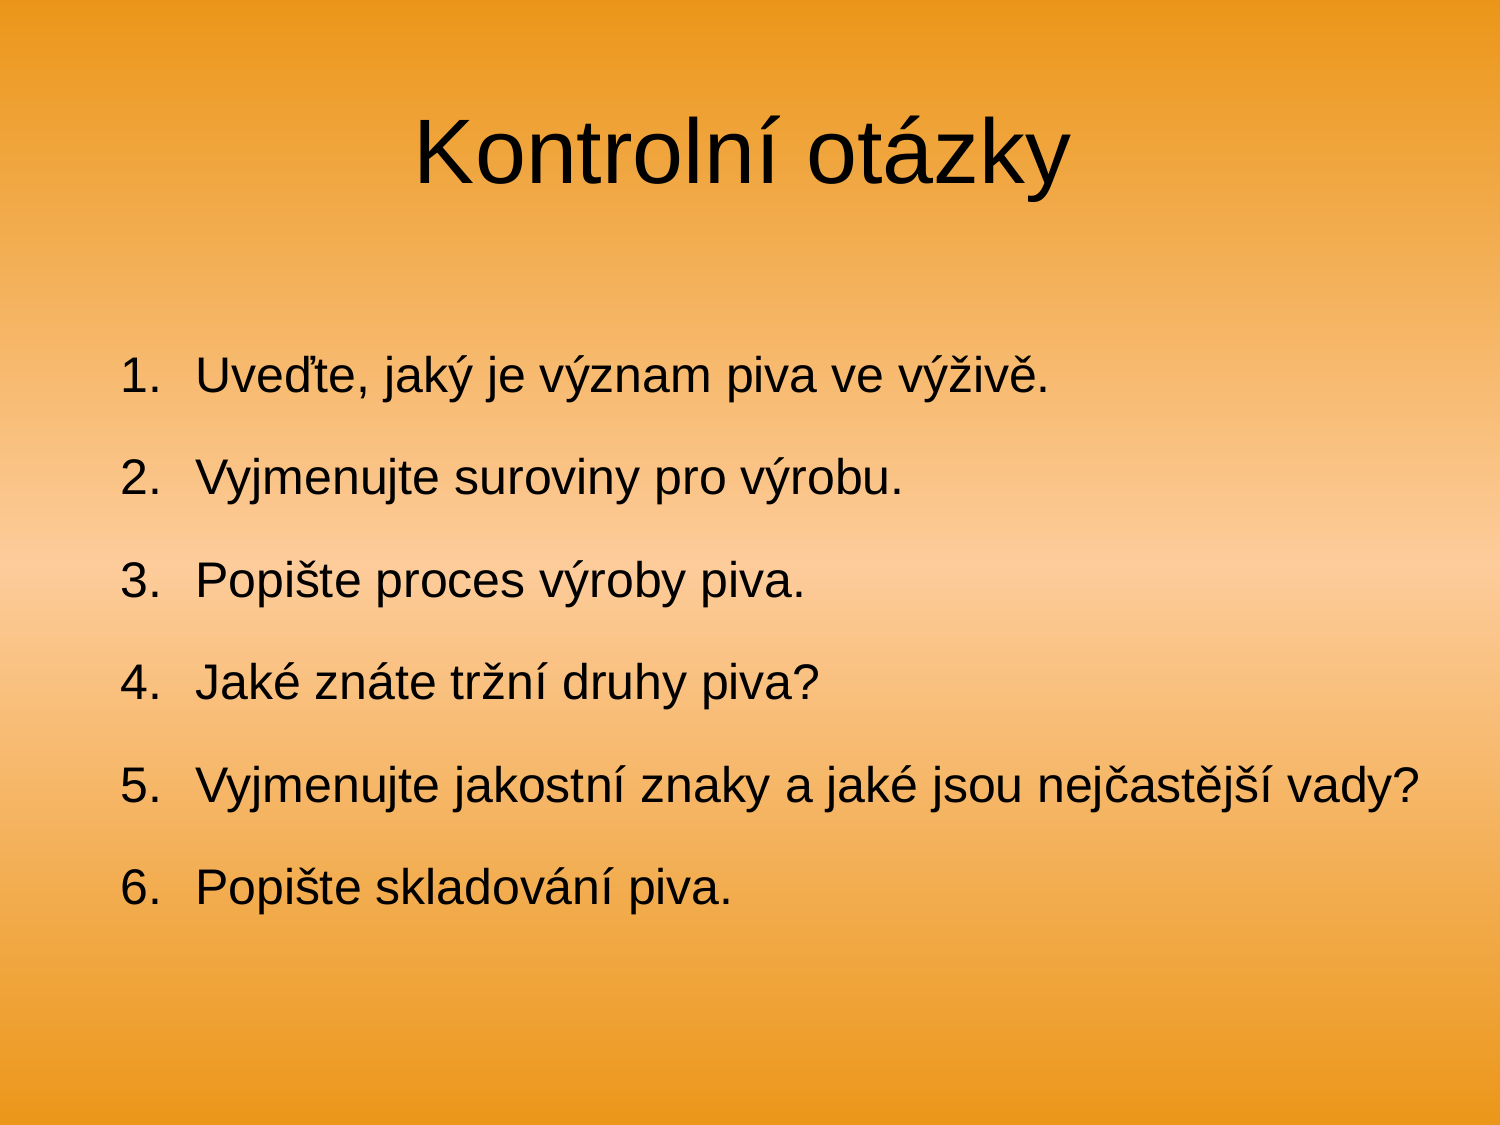

# Kontrolní otázky
Uveďte, jaký je význam piva ve výživě.
Vyjmenujte suroviny pro výrobu.
Popište proces výroby piva.
Jaké znáte tržní druhy piva?
Vyjmenujte jakostní znaky a jaké jsou nejčastější vady?
Popište skladování piva.